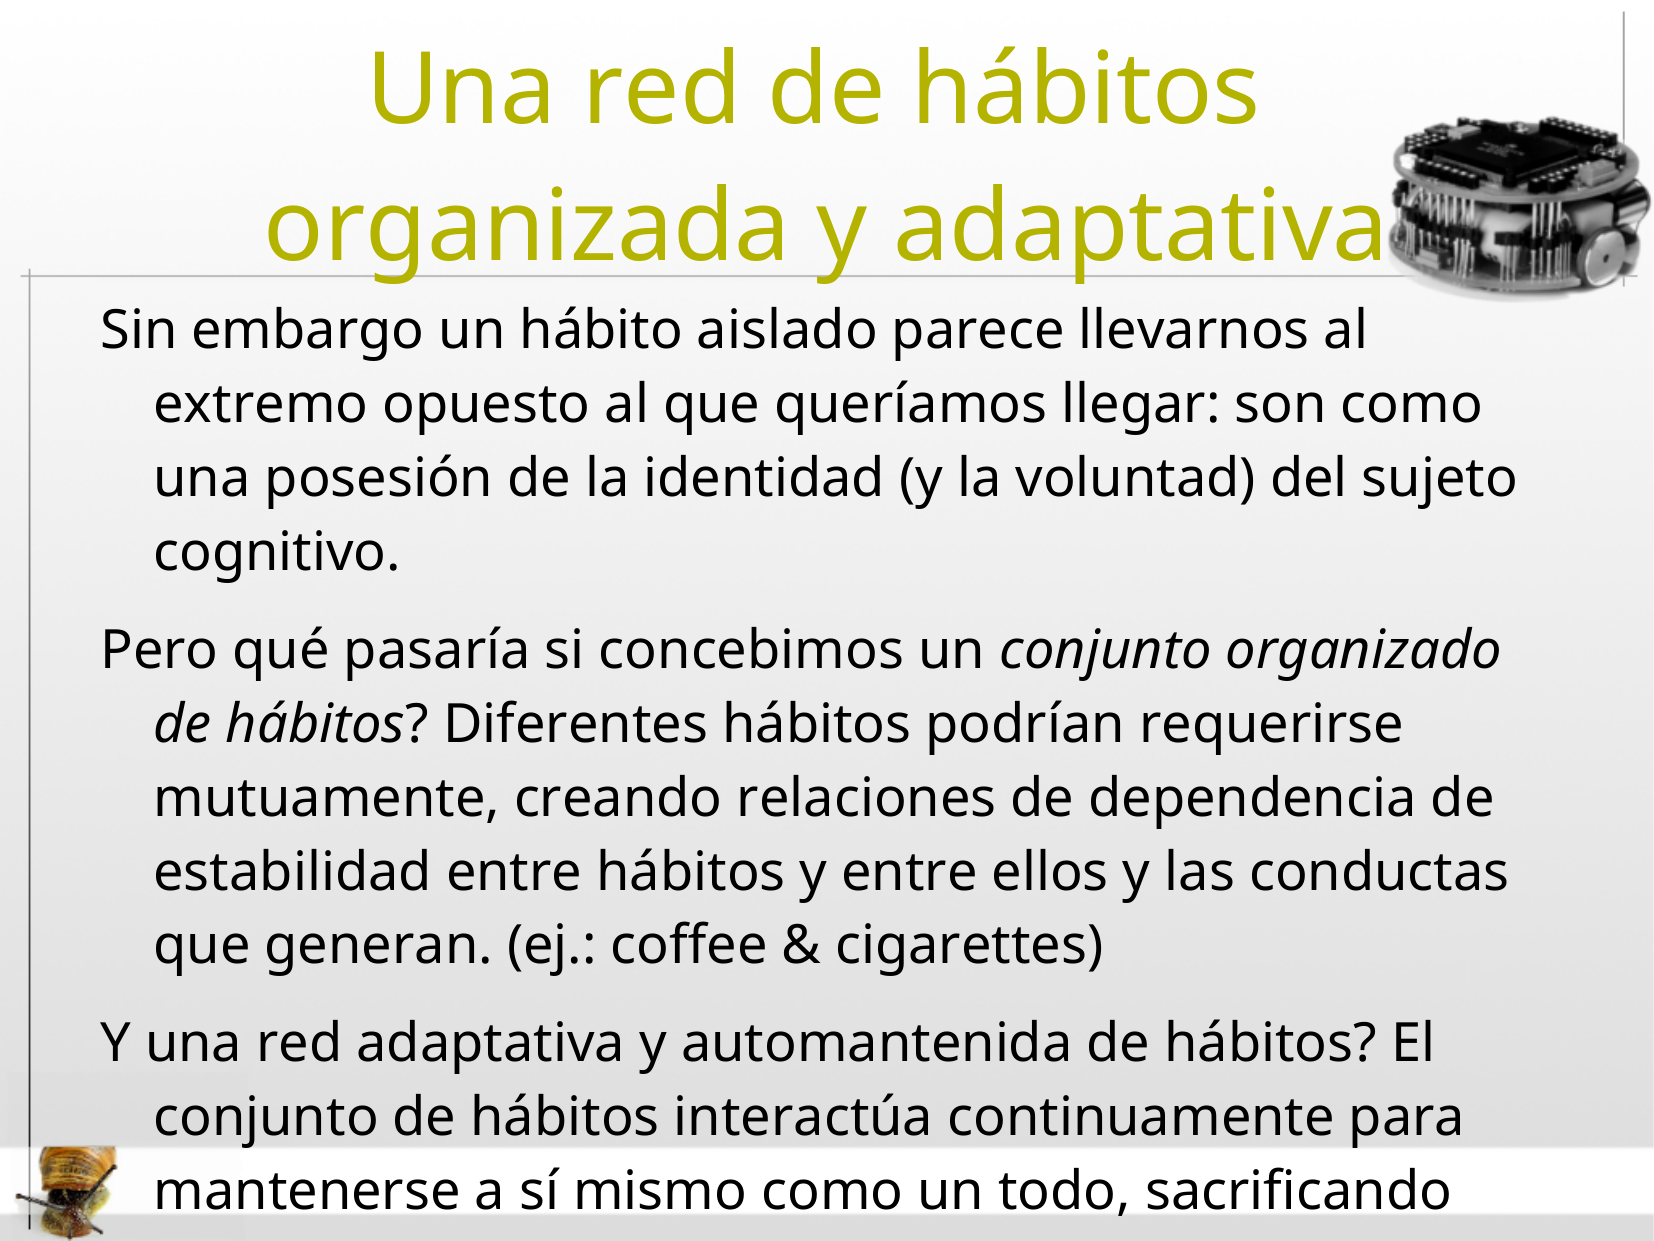

# Una red de hábitos organizada y adaptativa
Sin embargo un hábito aislado parece llevarnos al extremo opuesto al que queríamos llegar: son como una posesión de la identidad (y la voluntad) del sujeto cognitivo.
Pero qué pasaría si concebimos un conjunto organizado de hábitos? Diferentes hábitos podrían requerirse mutuamente, creando relaciones de dependencia de estabilidad entre hábitos y entre ellos y las conductas que generan. (ej.: coffee & cigarettes)
Y una red adaptativa y automantenida de hábitos? El conjunto de hábitos interactúa continuamente para mantenerse a sí mismo como un todo, sacrificando hábitos particulares aquí y allí para preservar el conjunto.